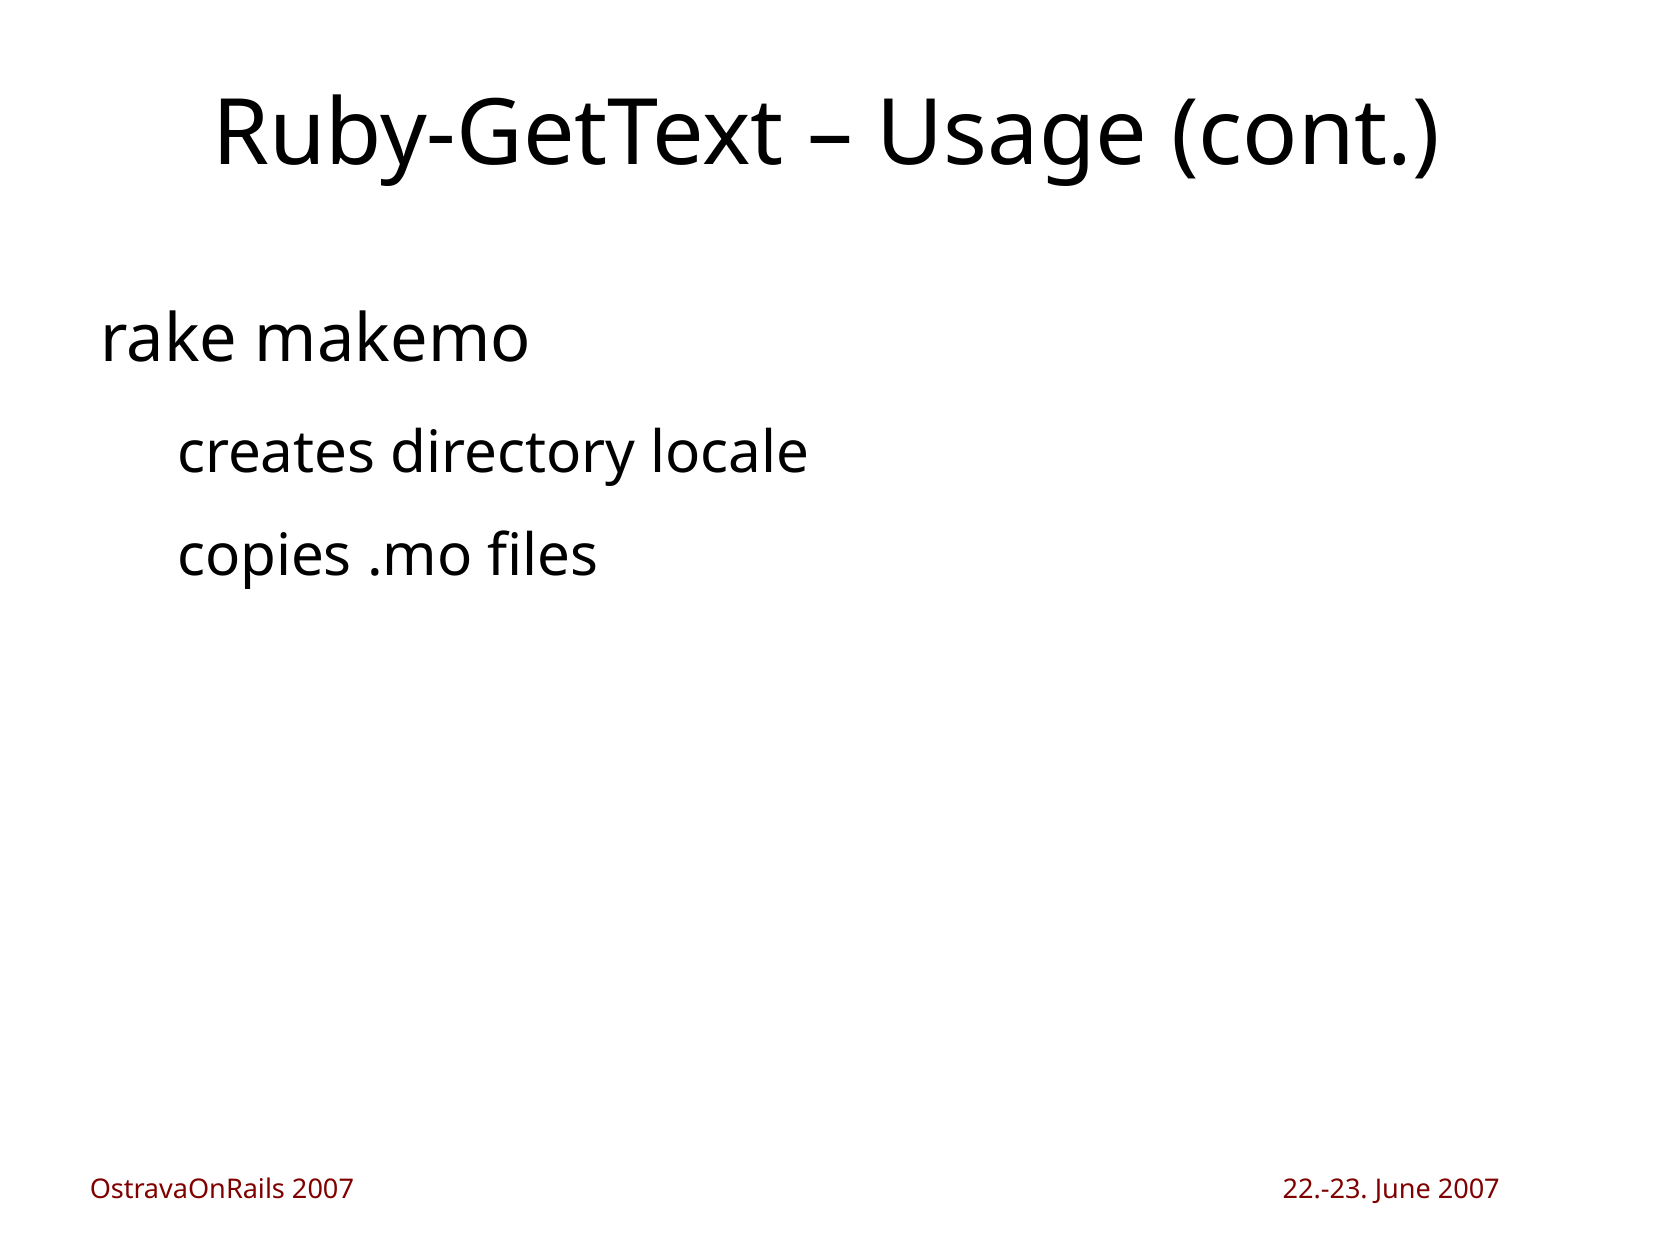

# Ruby-GetText – Usage (cont.)
rake makemo
creates directory locale
copies .mo files